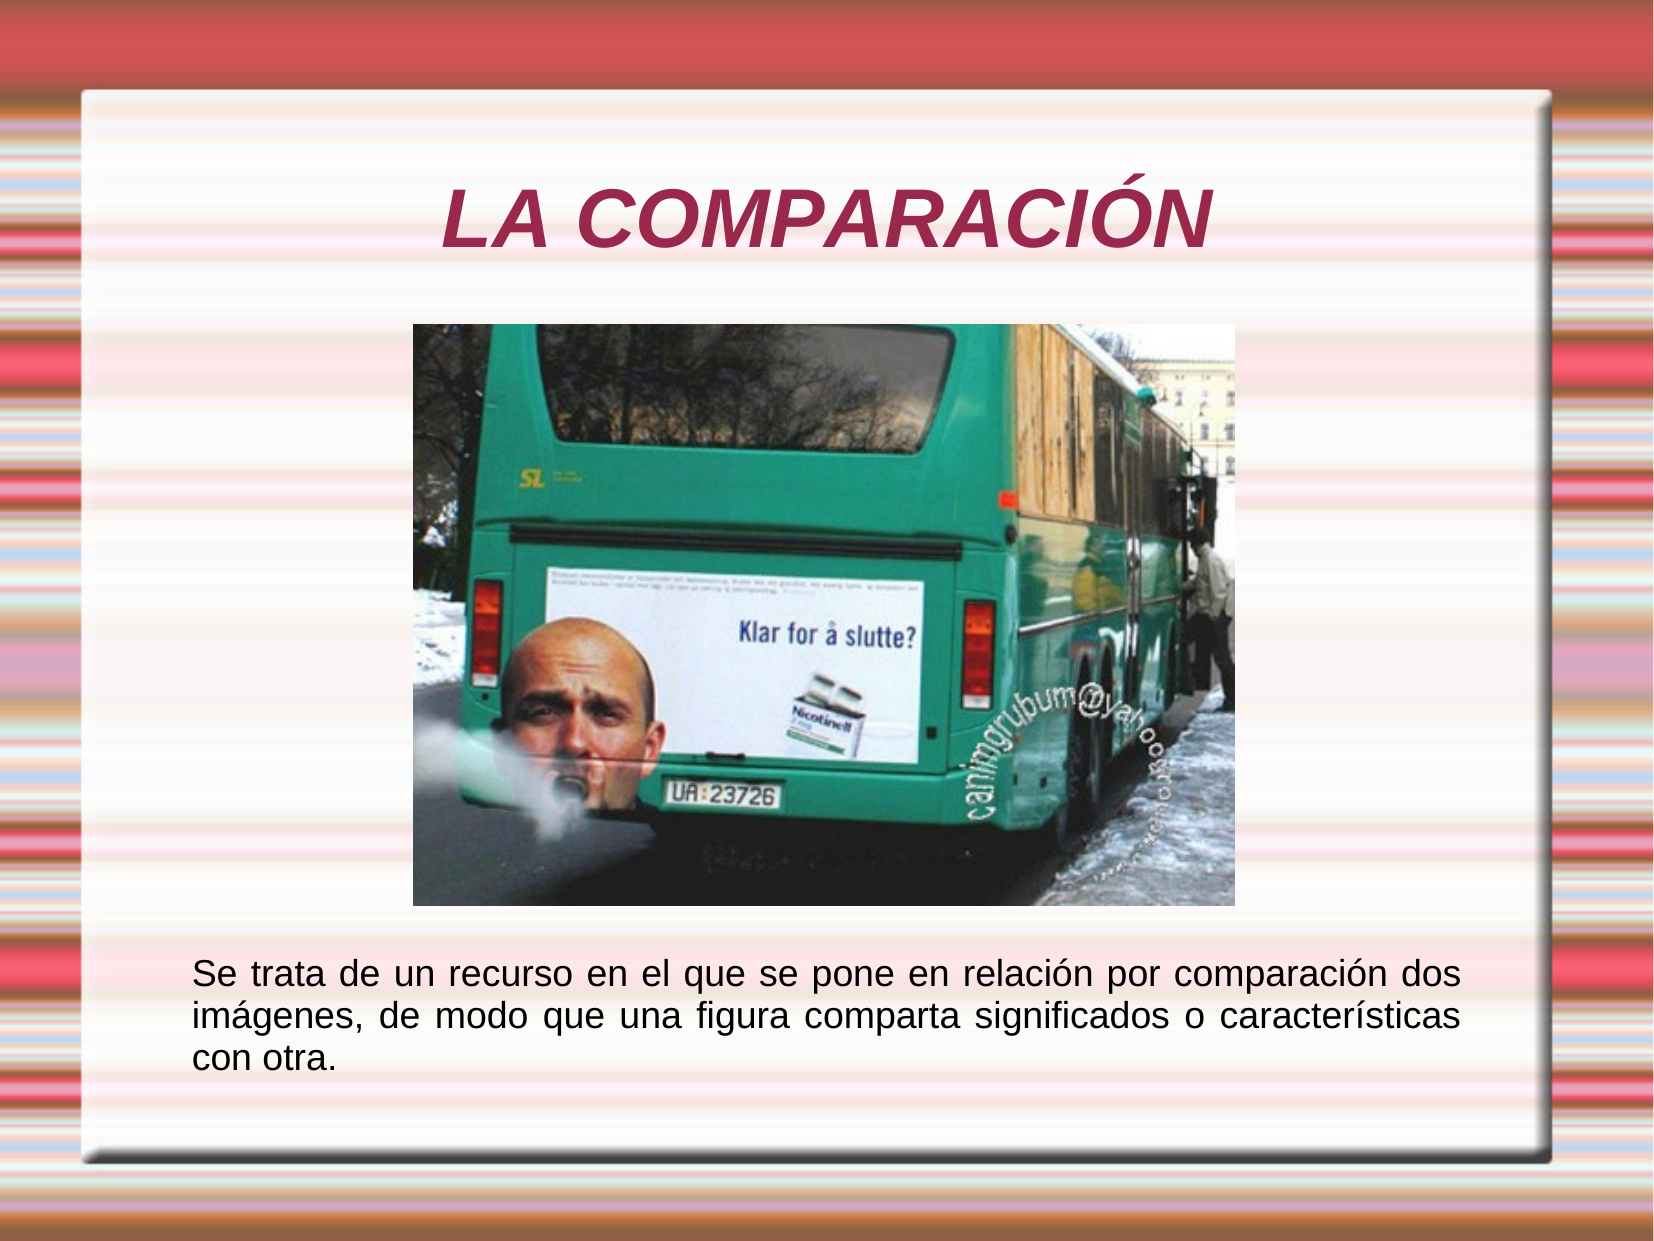

# LA COMPARACIÓN
Se trata de un recurso en el que se pone en relación por comparación dos imágenes, de modo que una figura comparta significados o características con otra.